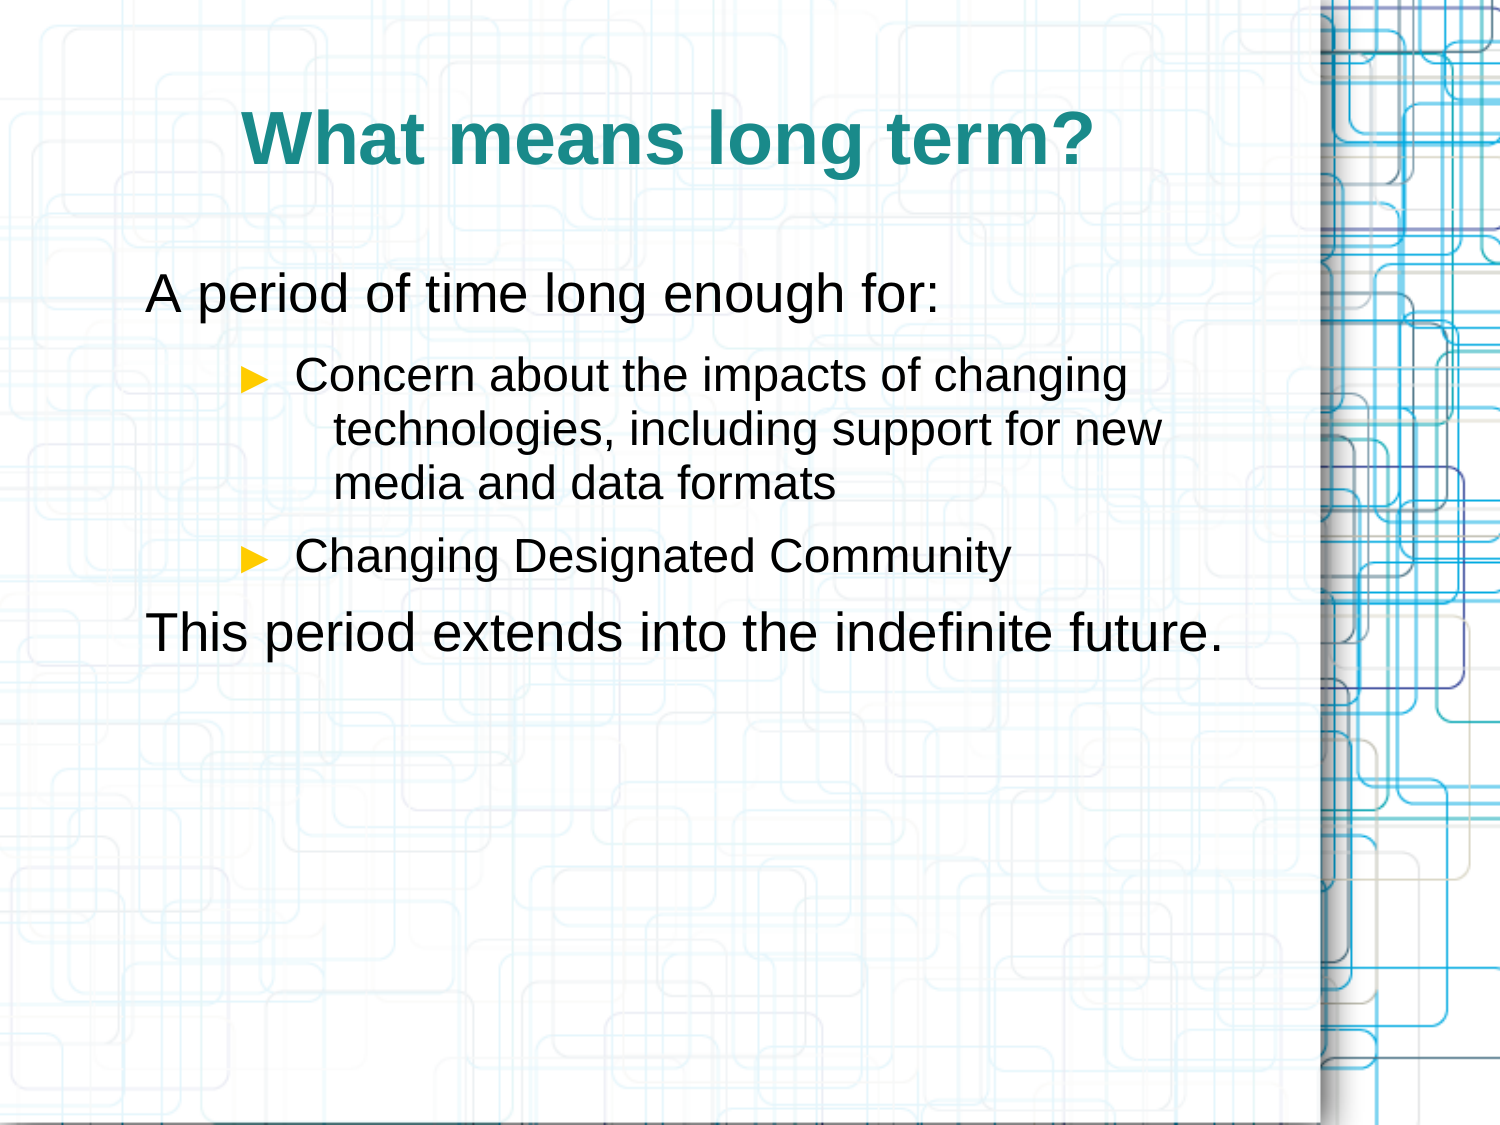

# What means long term?
A period of time long enough for:
Concern about the impacts of changing technologies, including support for new media and data formats
Changing Designated Community
This period extends into the indefinite future.